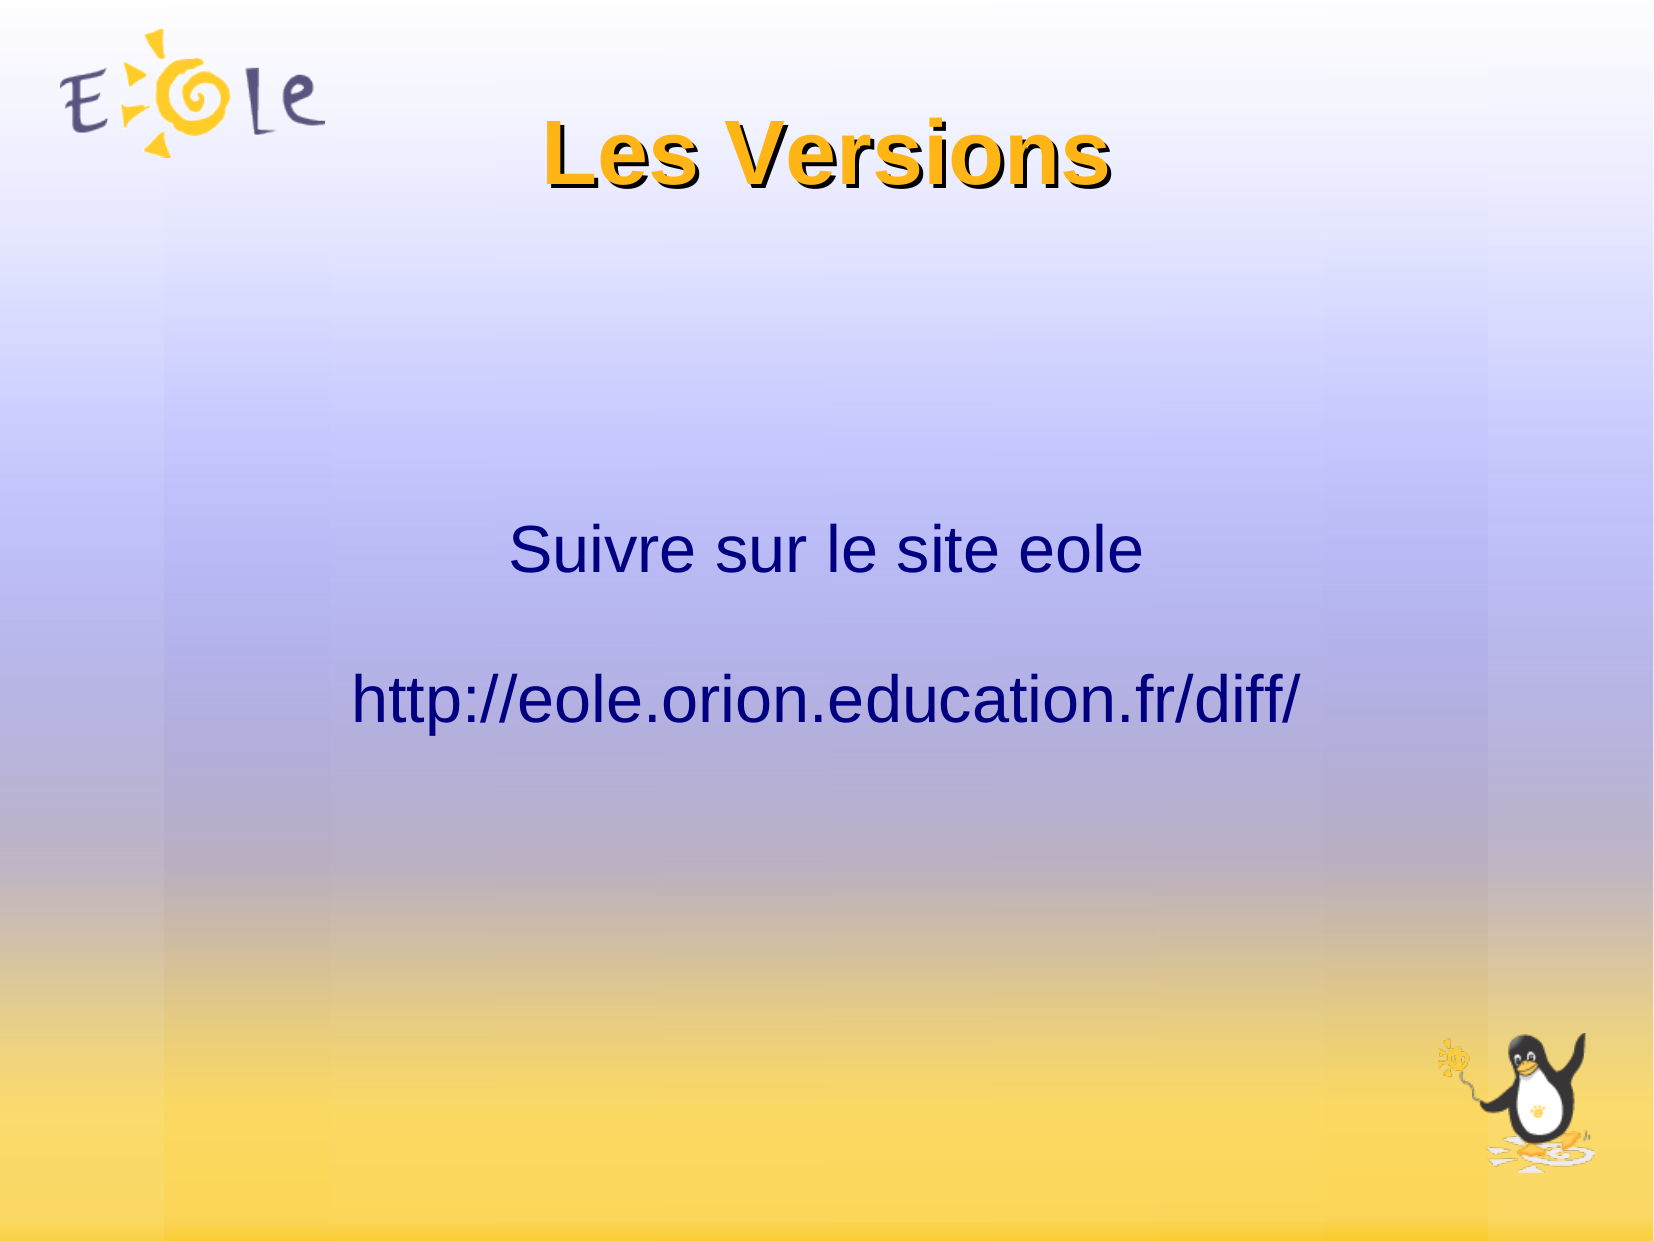

# Les Versions
Suivre sur le site eole
http://eole.orion.education.fr/diff/
Suivre sur le site eole
http://eole.orion.education.fr/diff/
Historique des brèves